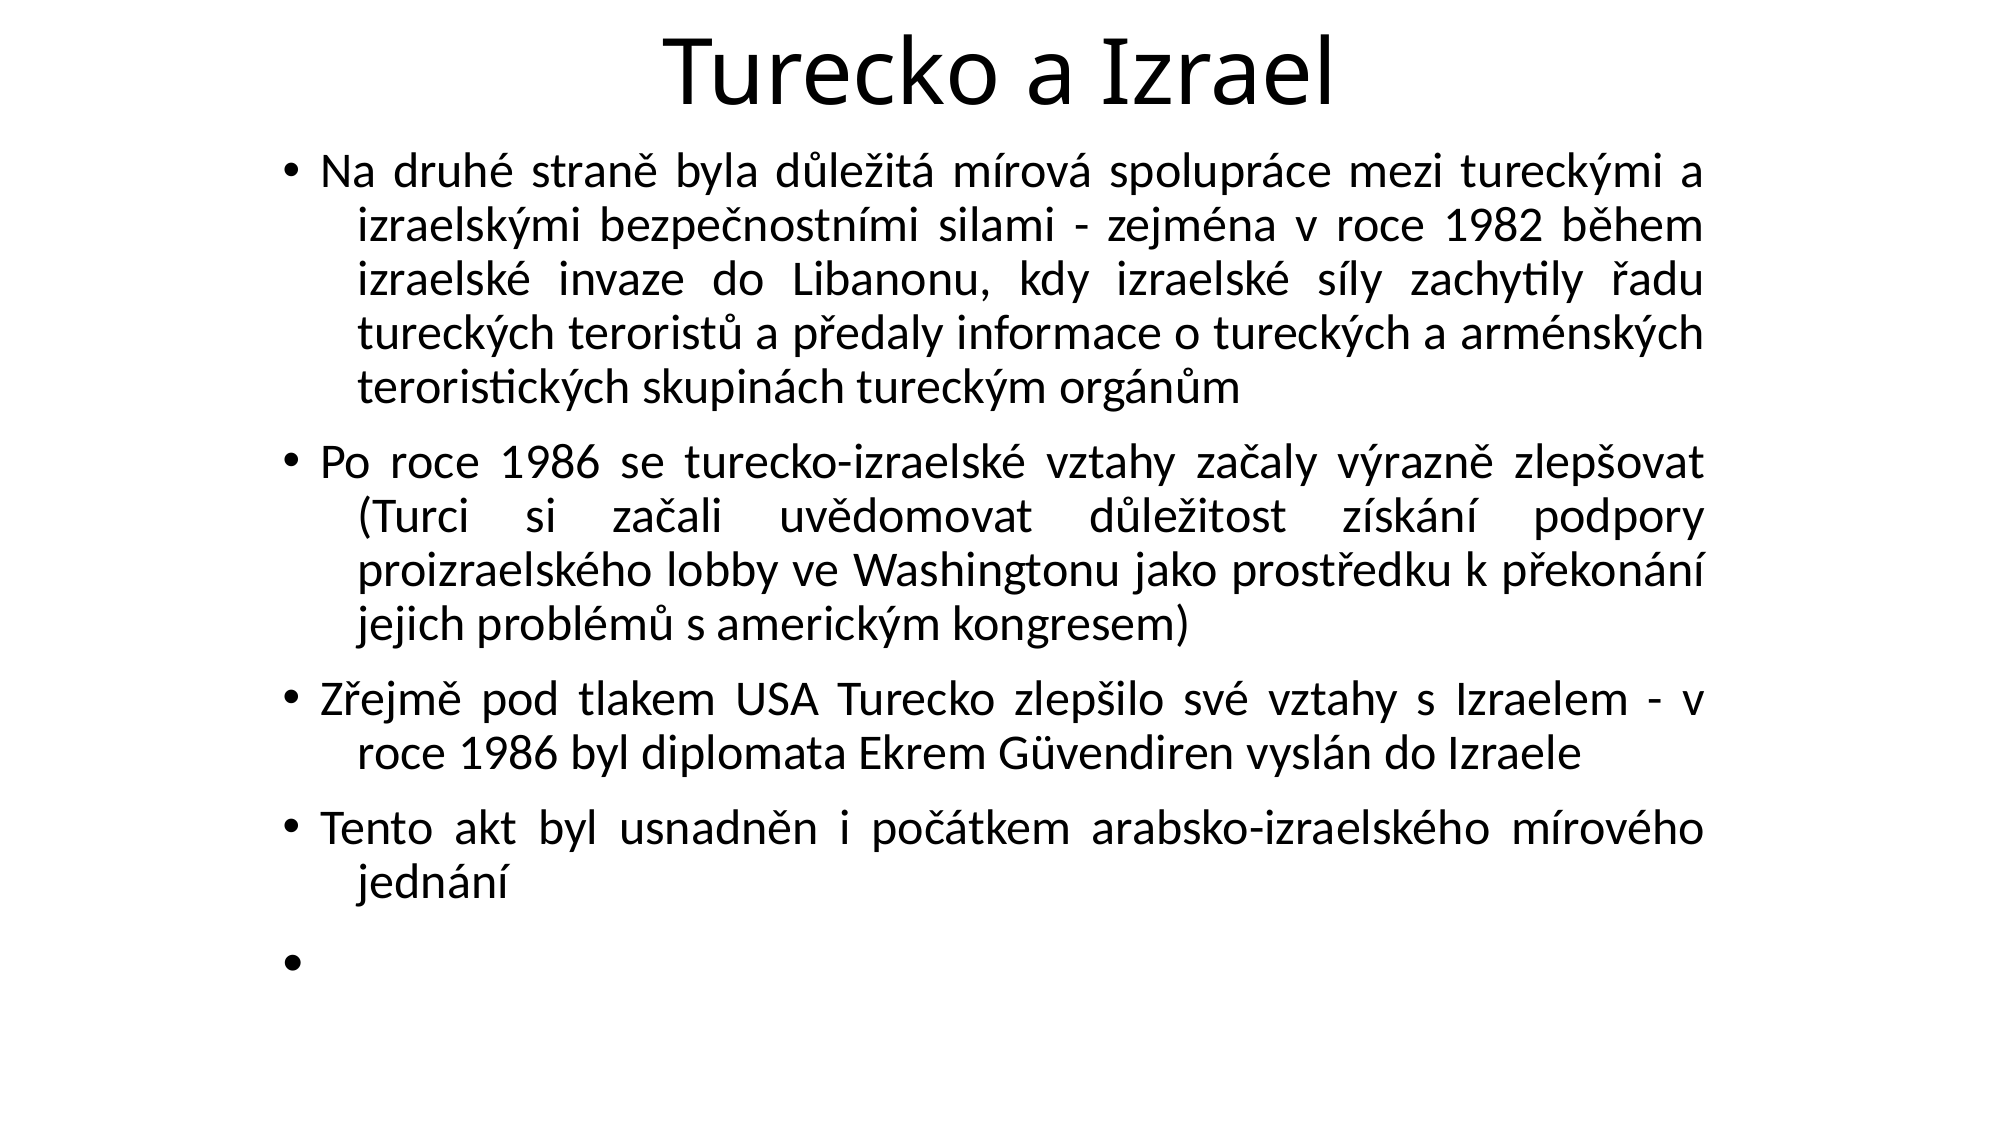

# Turecko a Izrael
Na druhé straně byla důležitá mírová spolupráce mezi tureckými a izraelskými bezpečnostními silami - zejména v roce 1982 během izraelské invaze do Libanonu, kdy izraelské síly zachytily řadu tureckých teroristů a předaly informace o tureckých a arménských teroristických skupinách tureckým orgánům​
Po roce 1986 se turecko-izraelské vztahy začaly výrazně zlepšovat (Turci si začali uvědomovat důležitost získání podpory proizraelského lobby ve Washingtonu jako prostředku k překonání jejich problémů s americkým kongresem)​
Zřejmě pod tlakem USA Turecko zlepšilo své vztahy s Izraelem - v roce 1986 byl diplomata Ekrem Güvendiren vyslán do Izraele​
Tento akt byl usnadněn i počátkem arabsko-izraelského mírového jednání